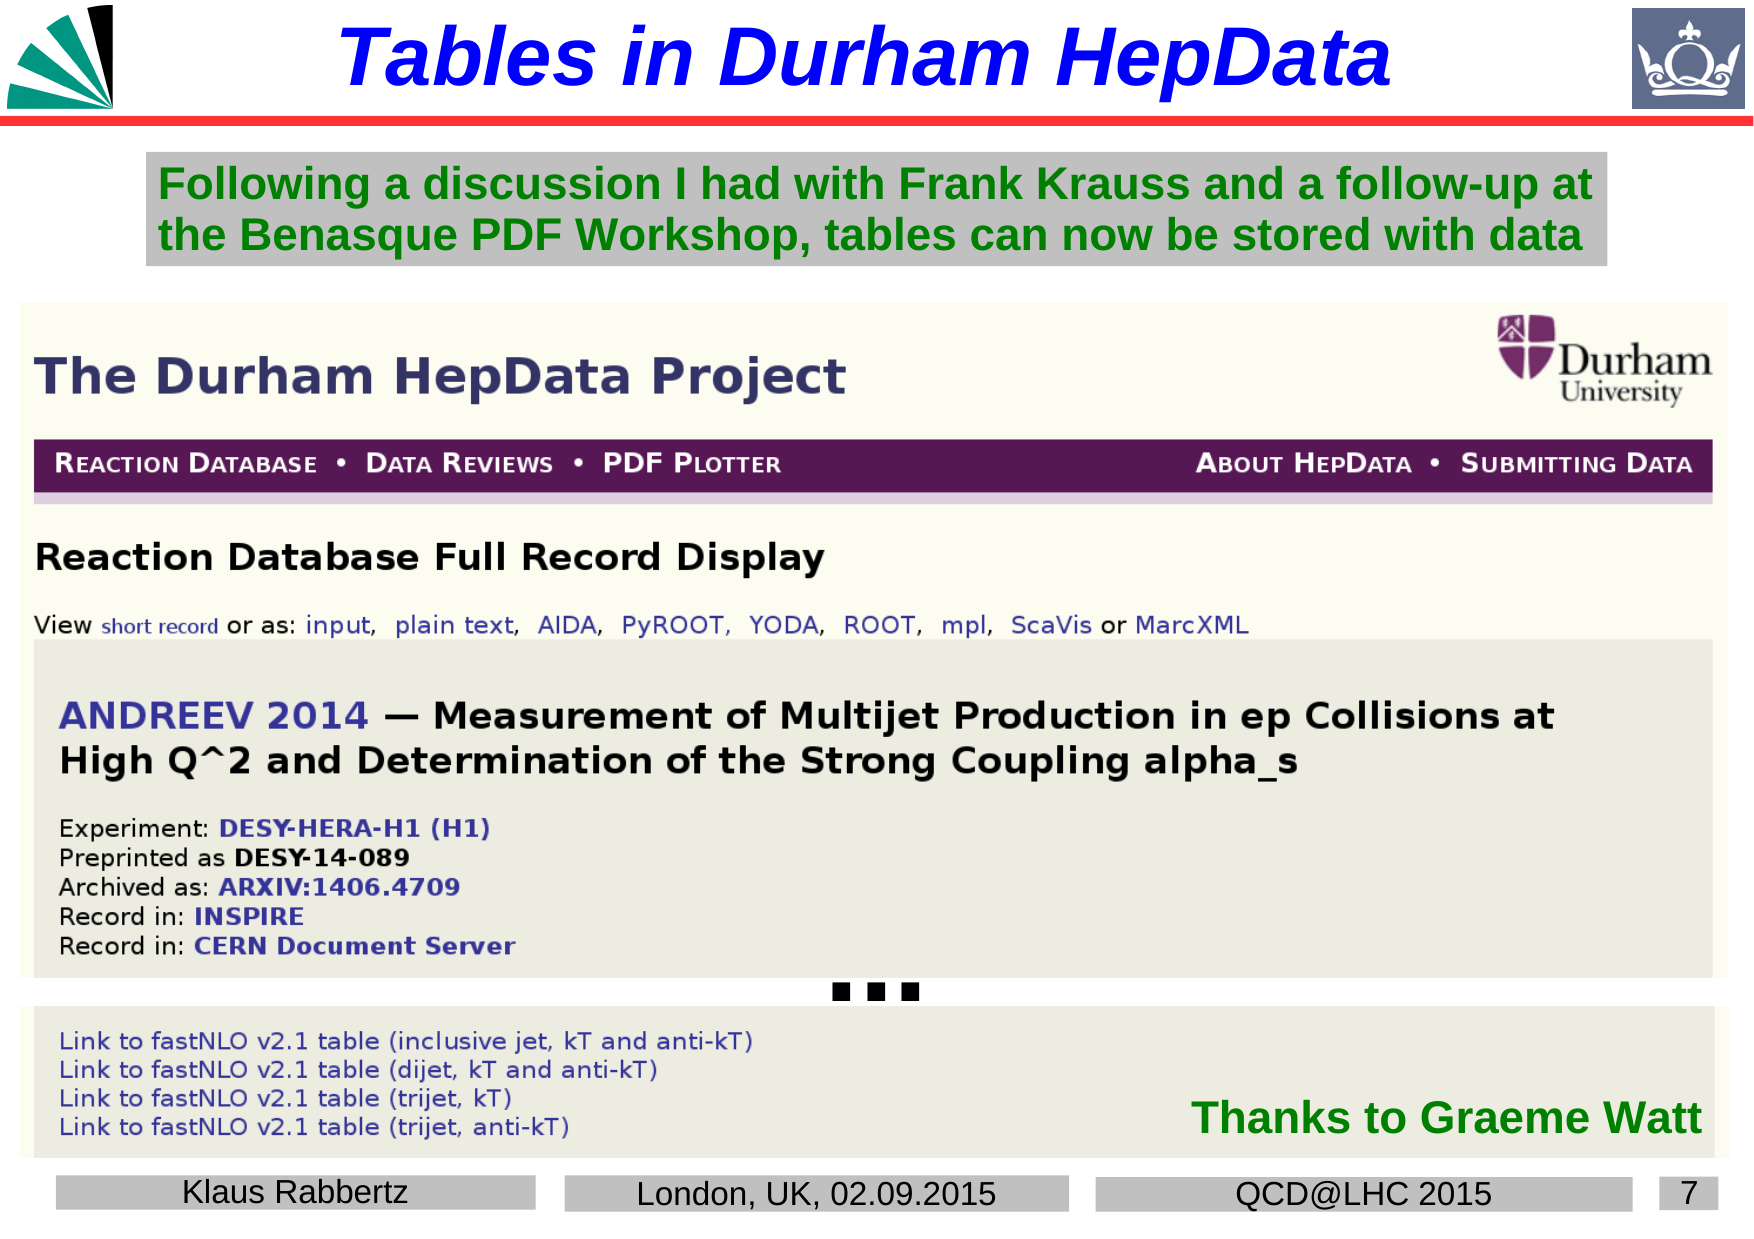

# Tables in Durham HepData
Following a discussion I had with Frank Krauss and a follow-up at
the Benasque PDF Workshop, tables can now be stored with data
...
Thanks to Graeme Watt